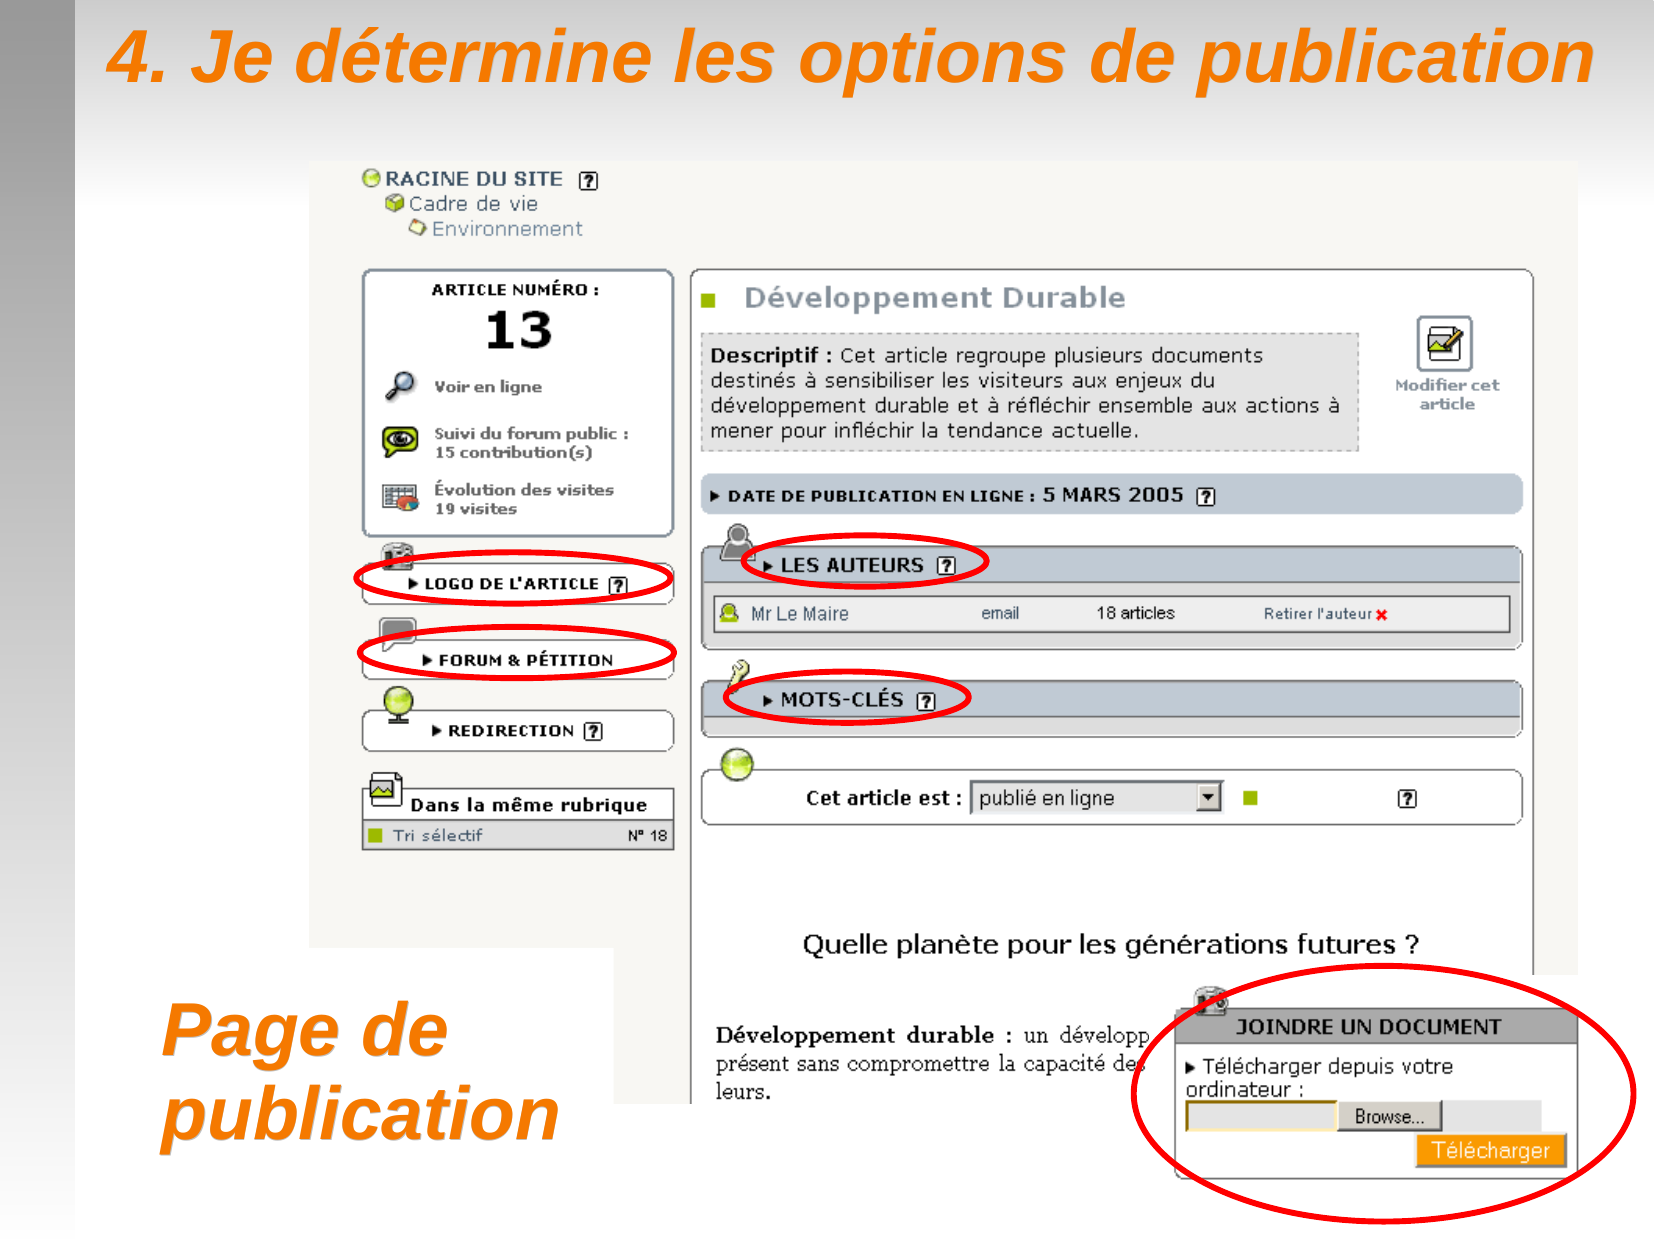

# 4. Je détermine les options de publication
Page de publication